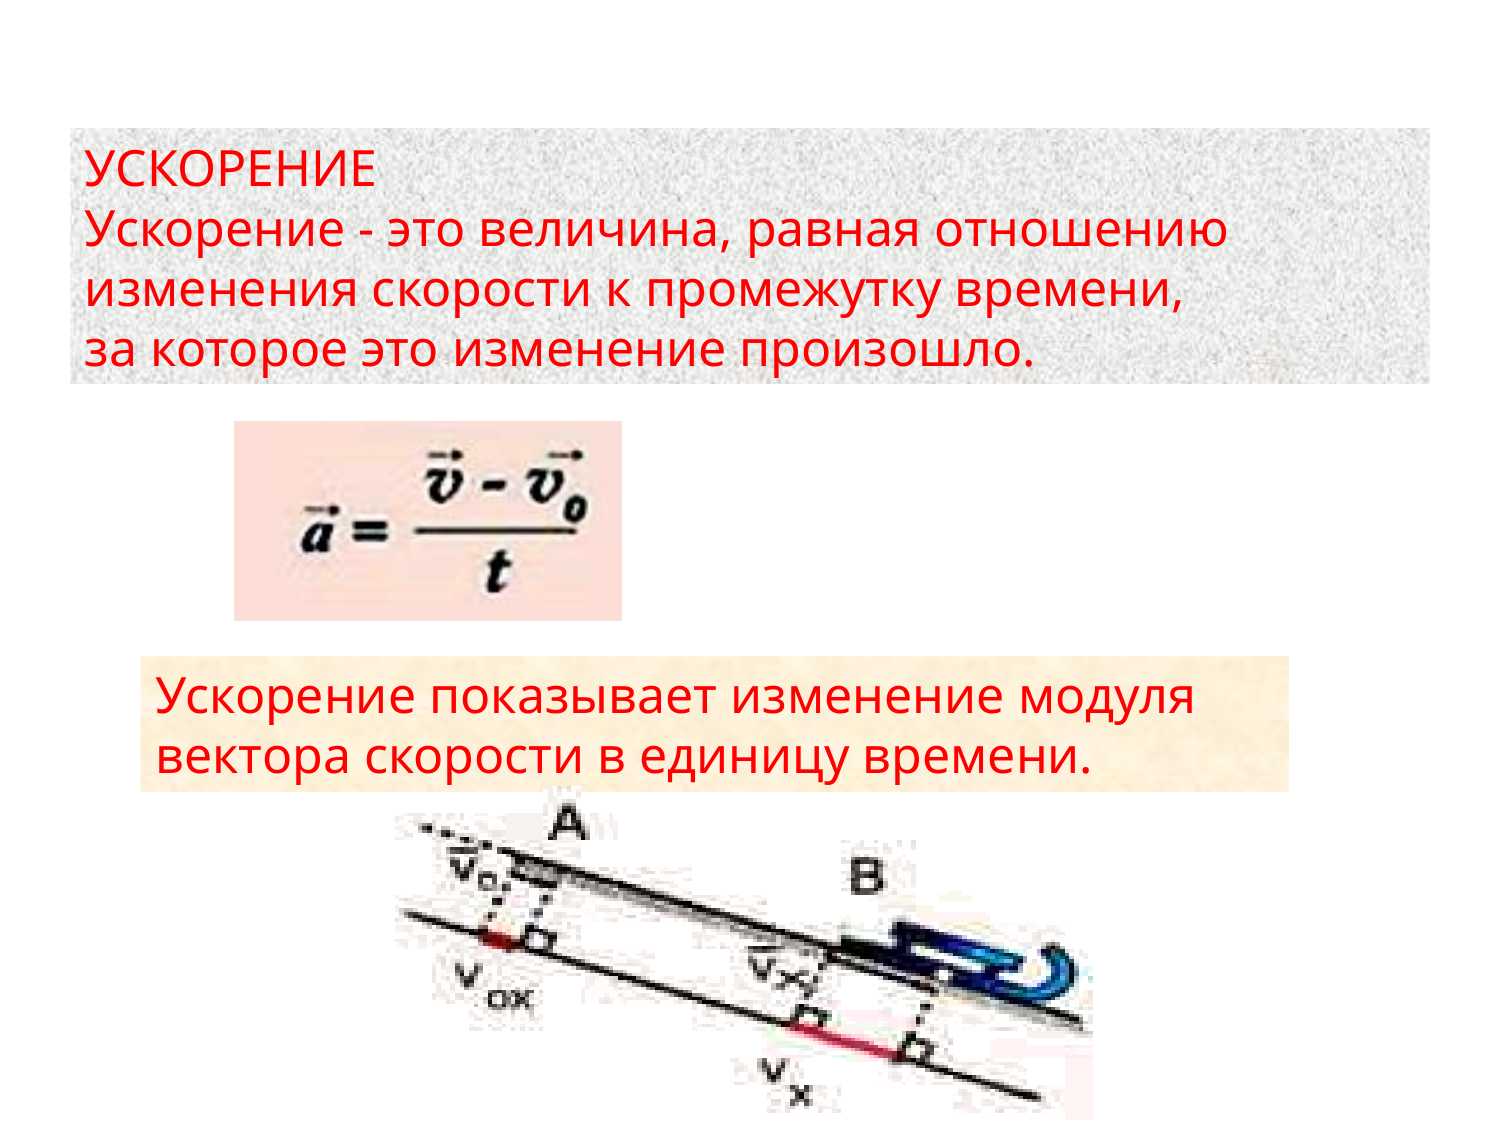

УСКОРЕНИЕ
Ускорение - это величина, равная отношению изменения скорости к промежутку времени,
за которое это изменение произошло.
Ускорение показывает изменение модуля вектора скорости в единицу времени.